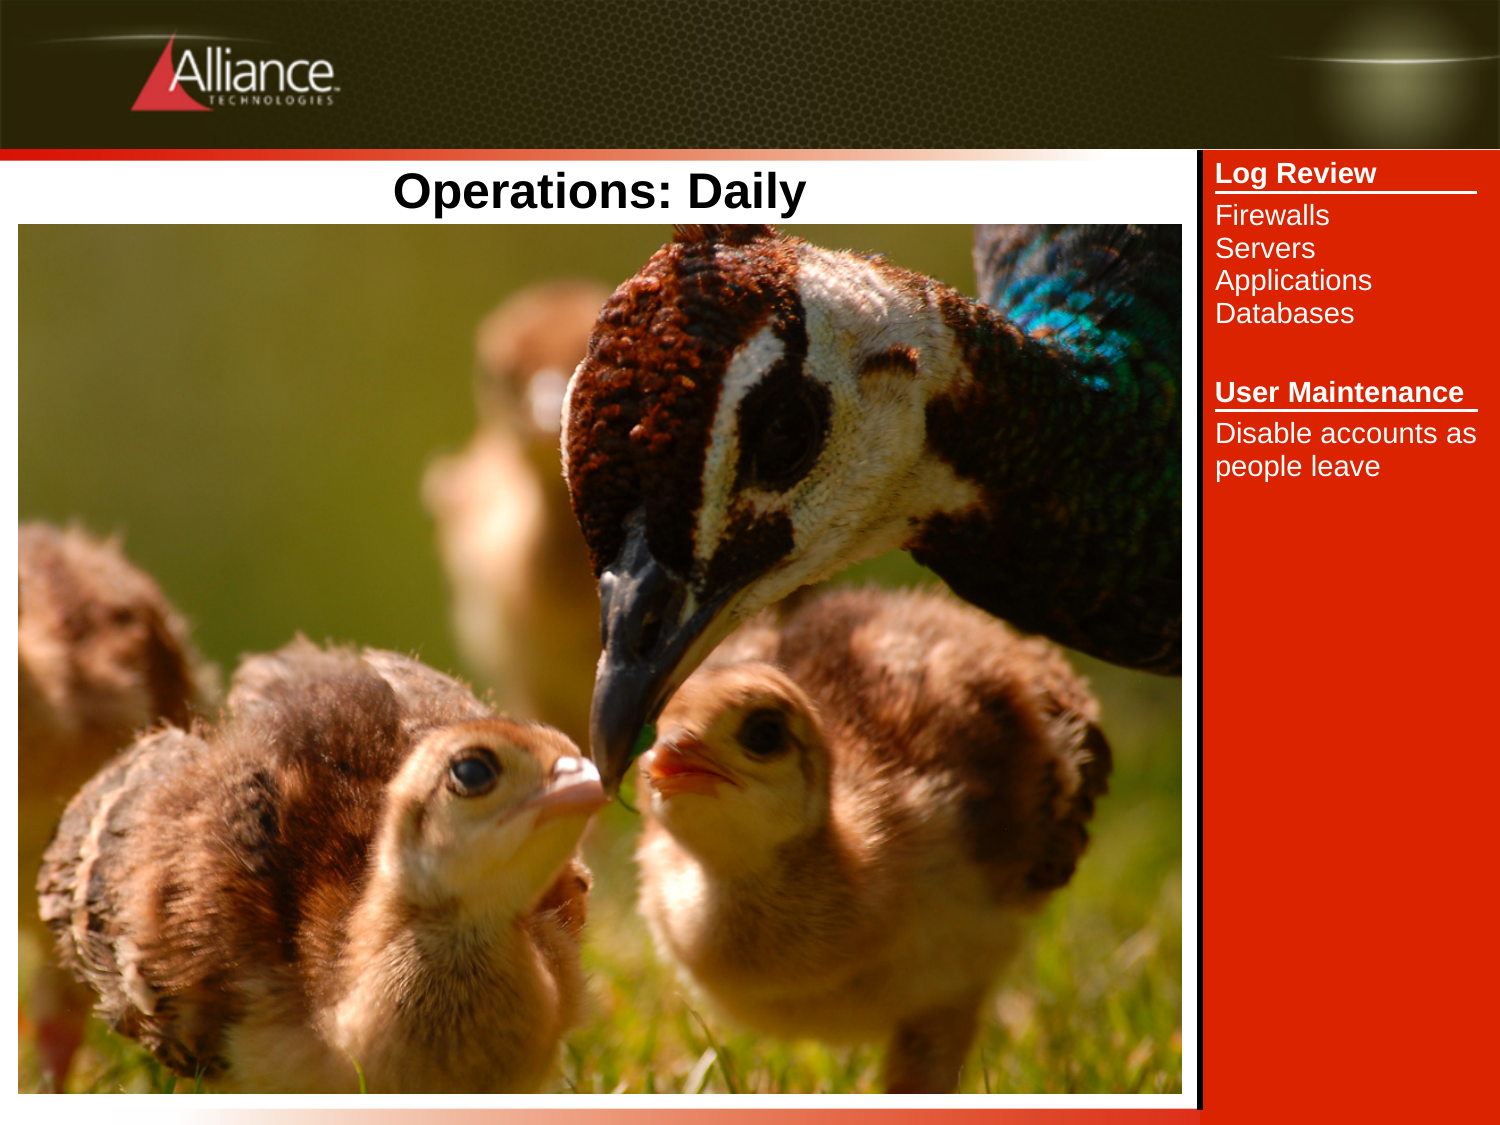

Log Review
Operations: Daily
Firewalls
Servers
Applications
Databases
User Maintenance
Disable accounts as people leave